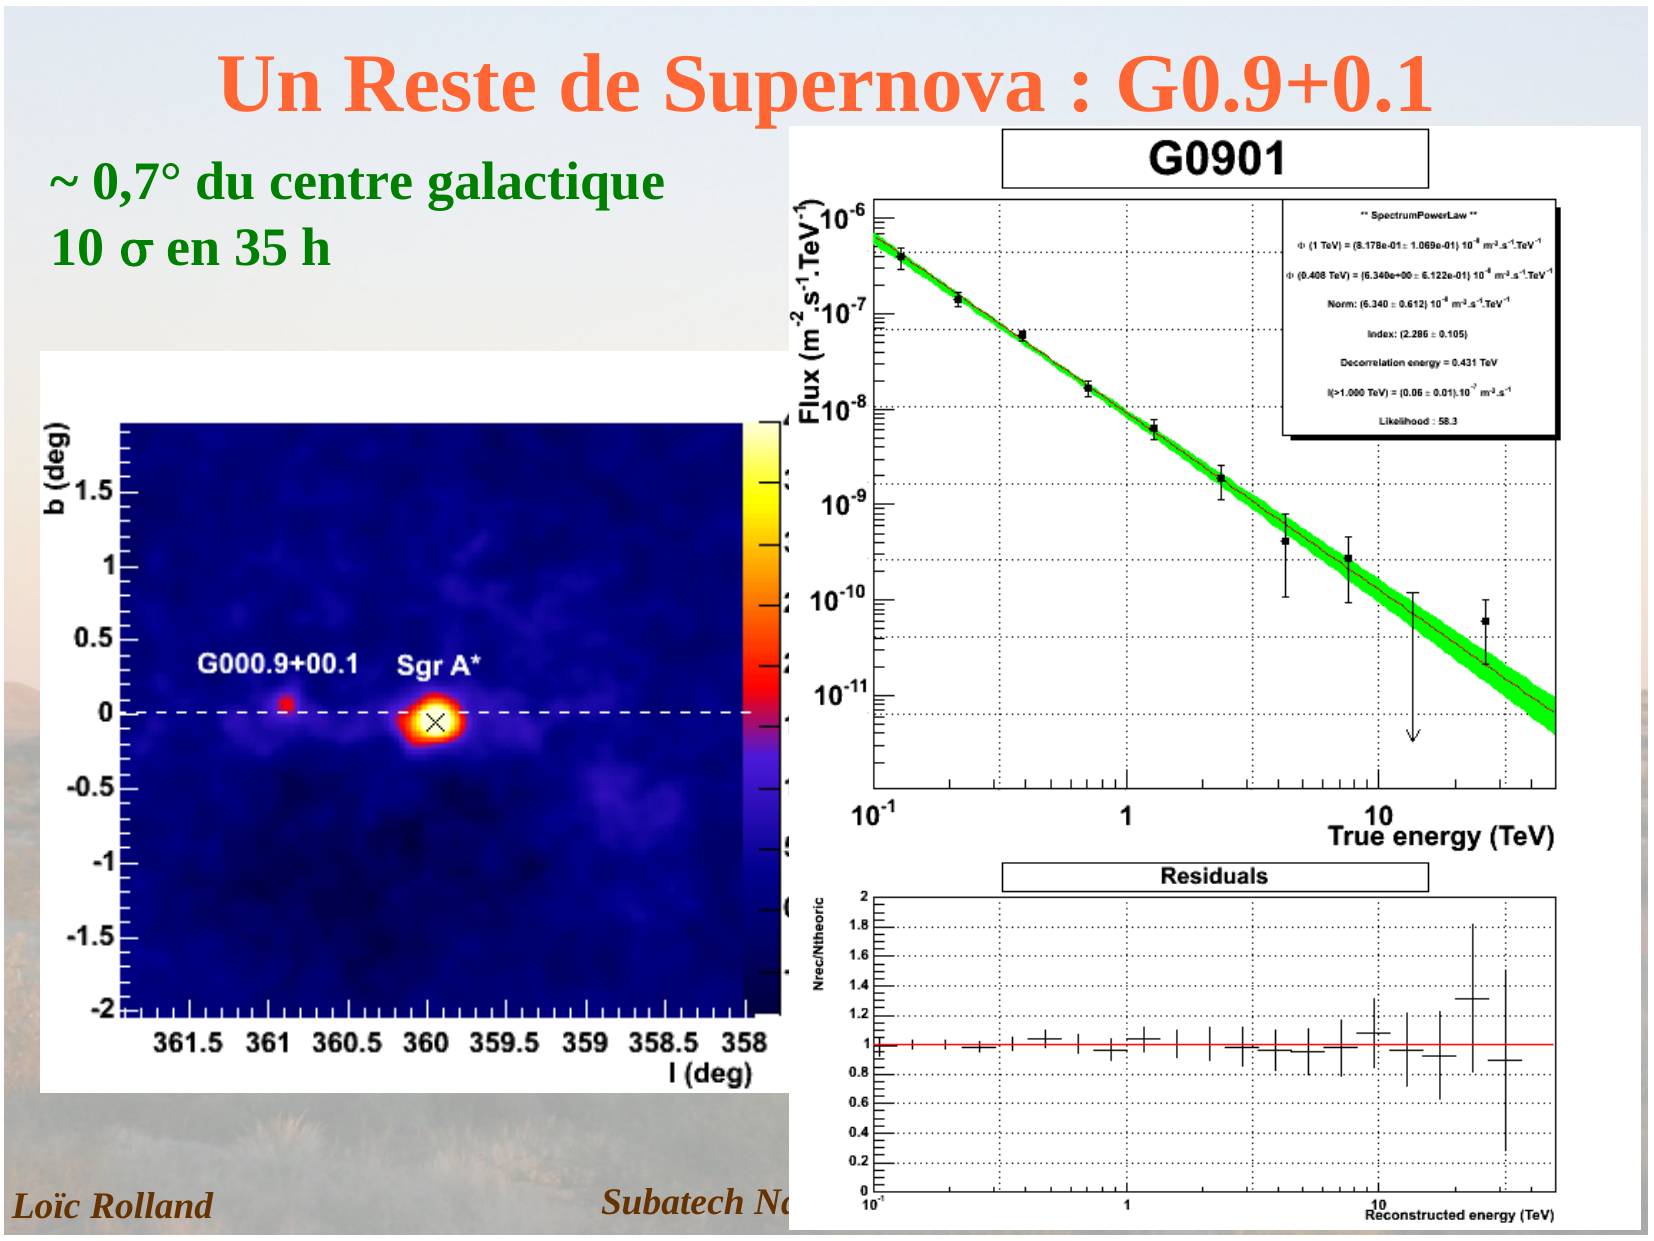

# Un Reste de Supernova : G0.9+0.1
~ 0,7° du centre galactique
10  en 35 h